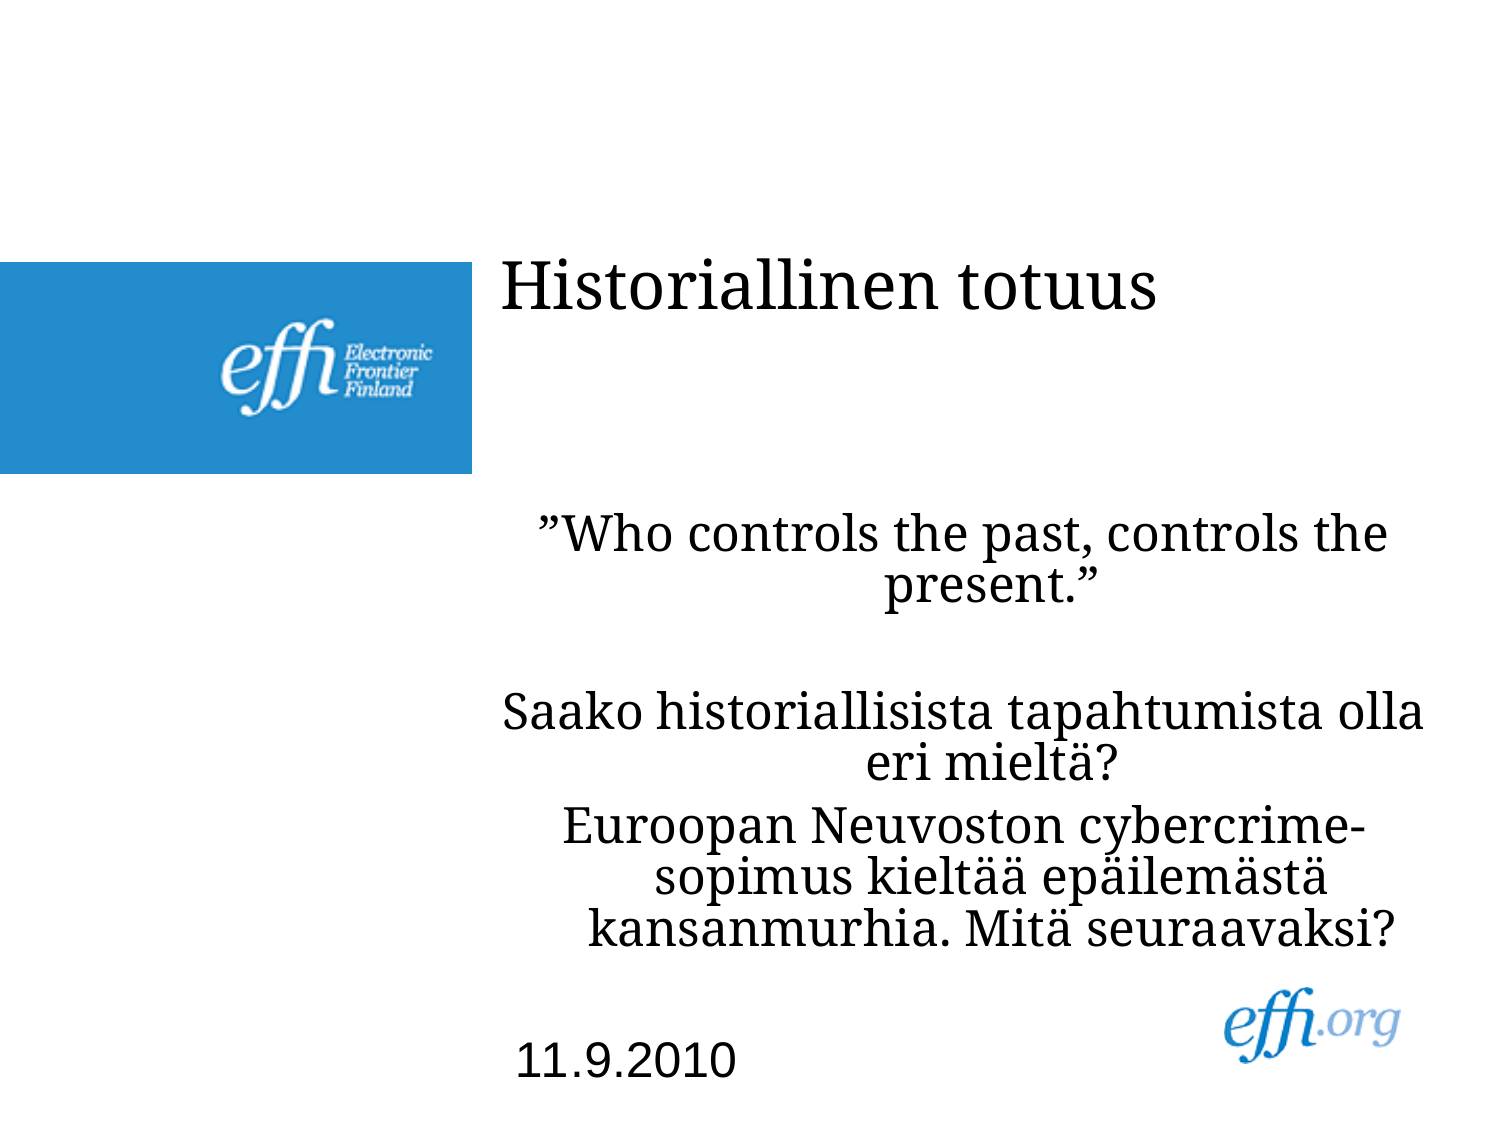

# Historiallinen totuus
”Who controls the past, controls the present.”
Saako historiallisista tapahtumista olla eri mieltä?
Euroopan Neuvoston cybercrime-sopimus kieltää epäilemästä kansanmurhia. Mitä seuraavaksi?